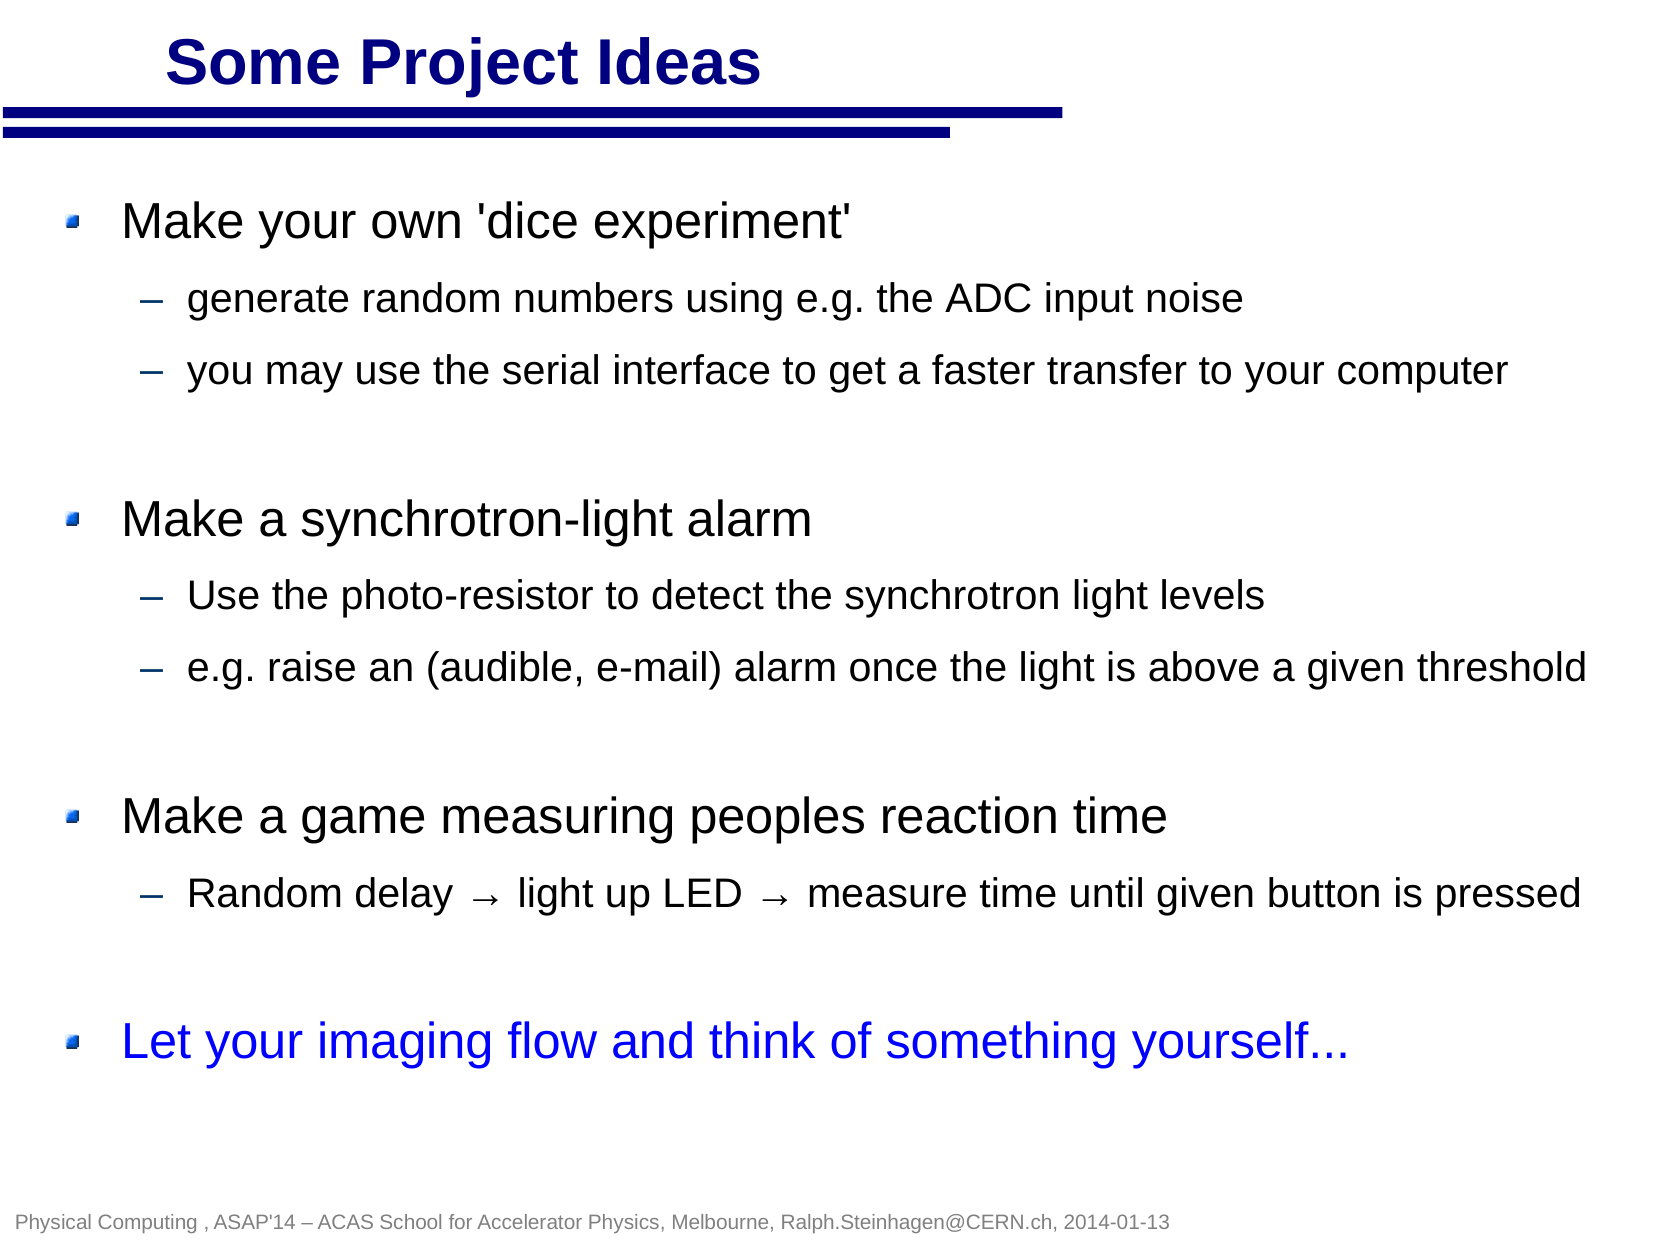

# Some Project Ideas
Make your own 'dice experiment'
generate random numbers using e.g. the ADC input noise
you may use the serial interface to get a faster transfer to your computer
Make a synchrotron-light alarm
Use the photo-resistor to detect the synchrotron light levels
e.g. raise an (audible, e-mail) alarm once the light is above a given threshold
Make a game measuring peoples reaction time
Random delay → light up LED → measure time until given button is pressed
Let your imaging flow and think of something yourself...